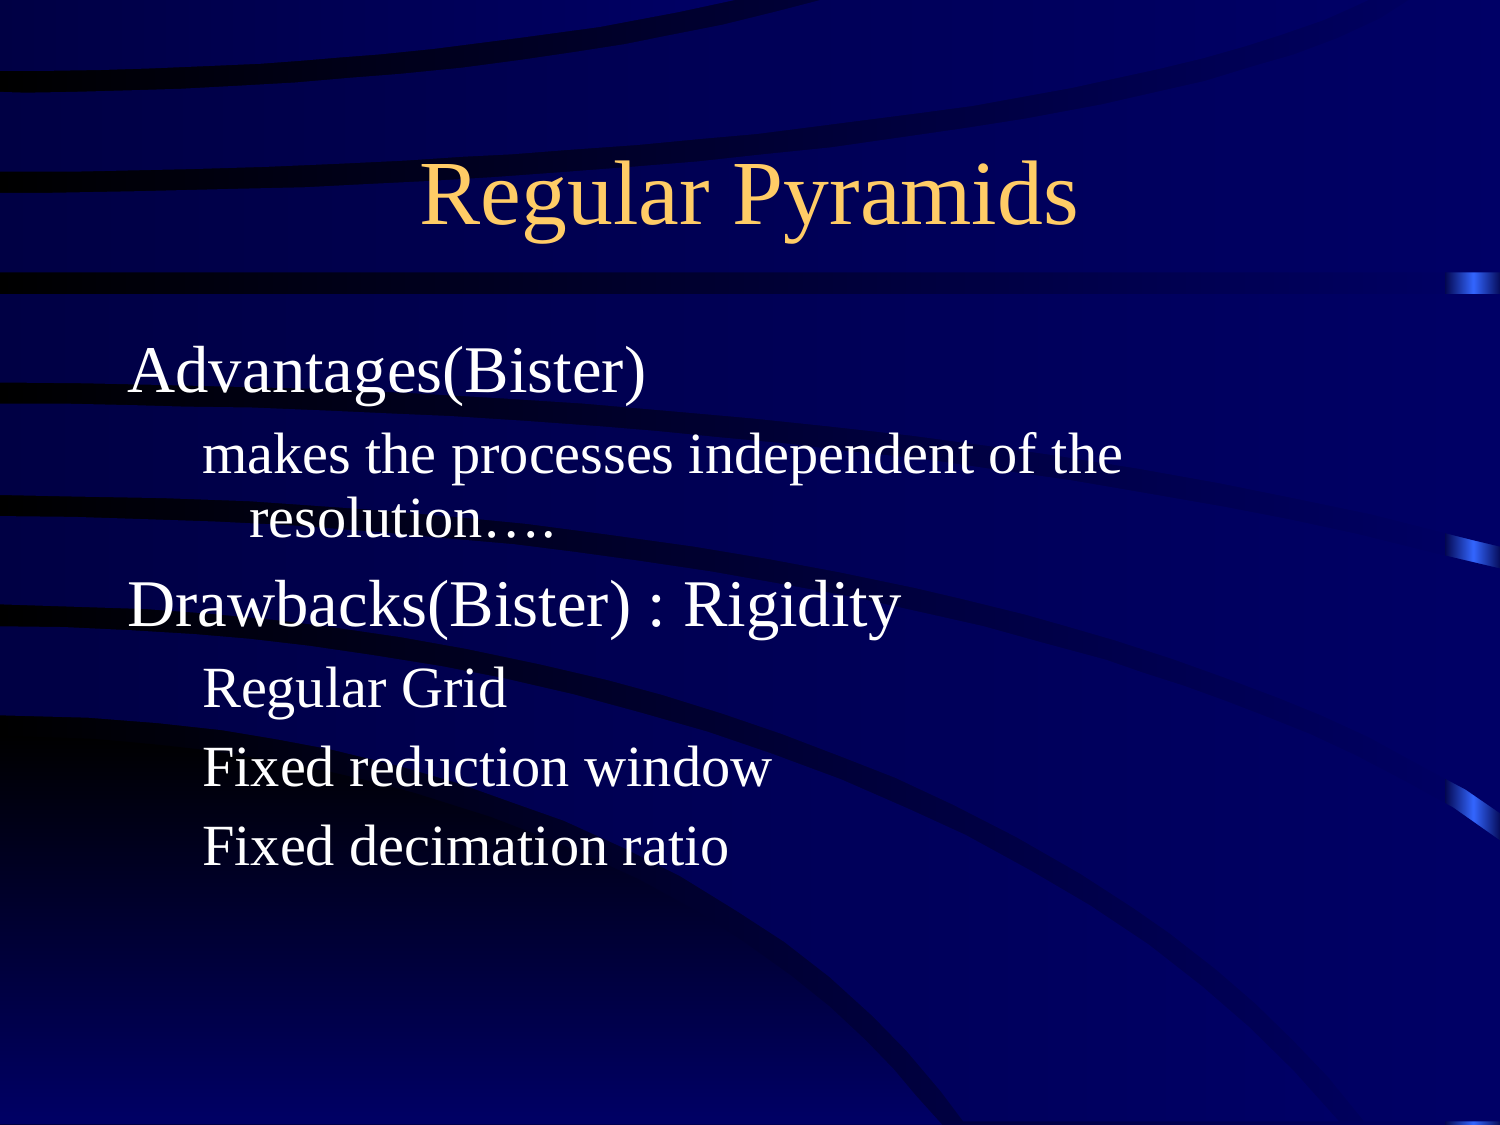

# Regular Pyramids
Advantages(Bister)
makes the processes independent of the resolution….
Drawbacks(Bister) : Rigidity
Regular Grid
Fixed reduction window
Fixed decimation ratio